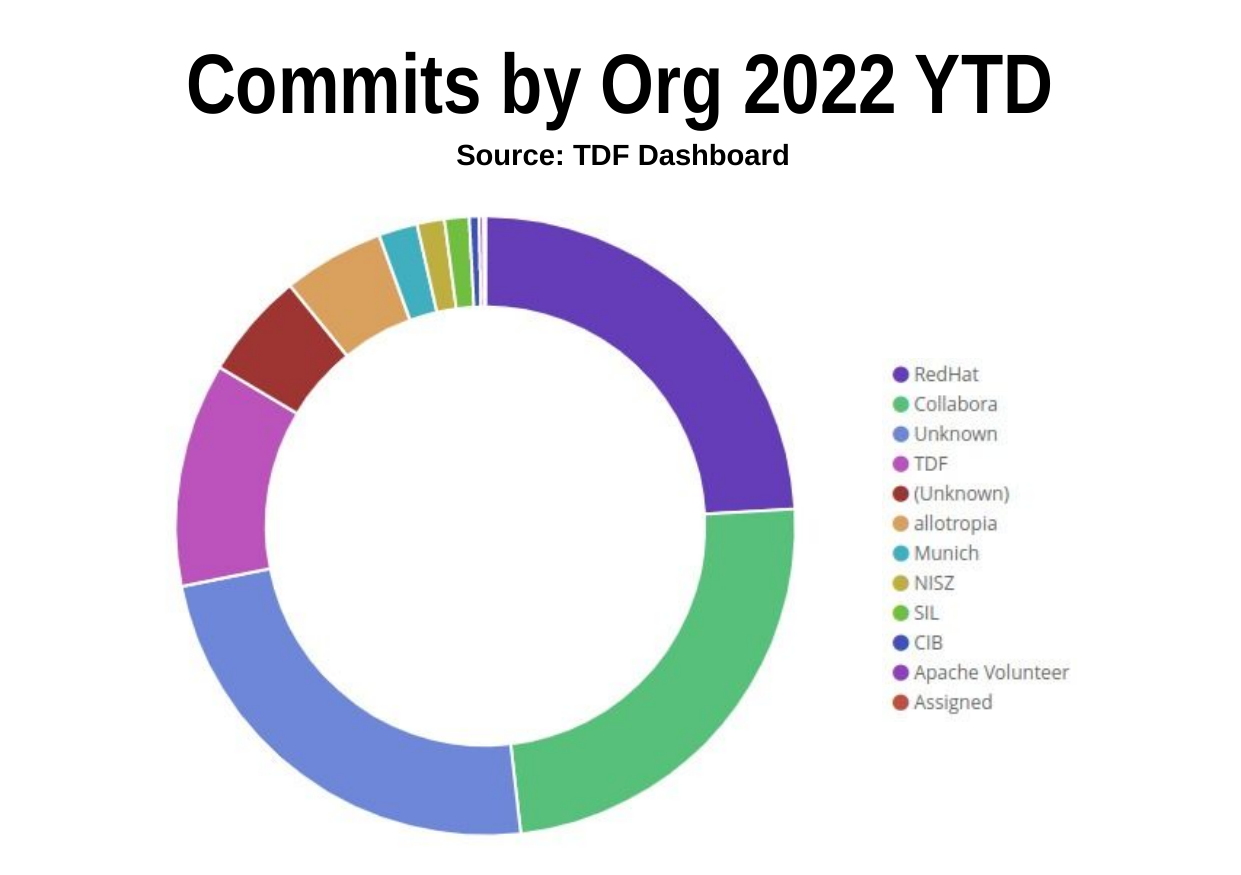

# Commits by Org 2022 YTD
Source: TDF Dashboard